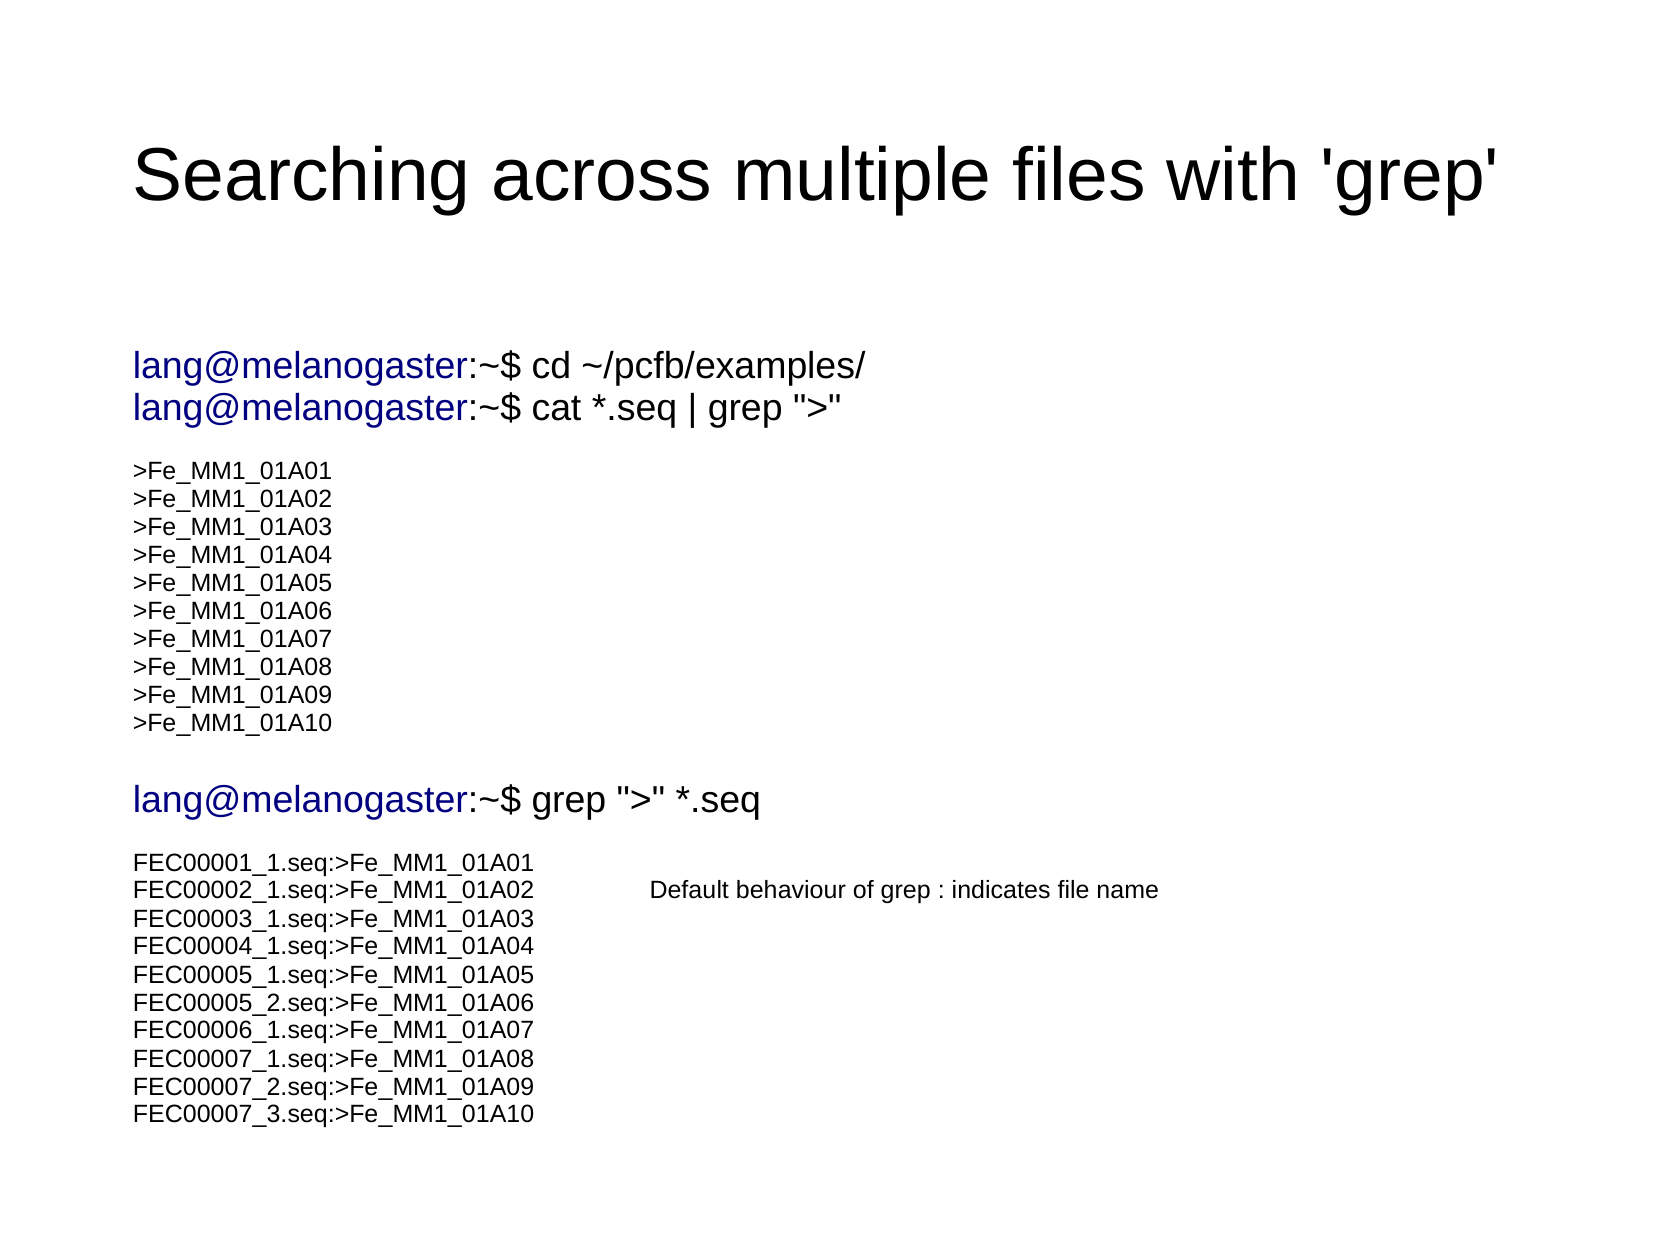

Searching across multiple files with 'grep'
lang@melanogaster:~$ cd ~/pcfb/examples/
lang@melanogaster:~$ cat *.seq | grep ">"
>Fe_MM1_01A01
>Fe_MM1_01A02
>Fe_MM1_01A03
>Fe_MM1_01A04
>Fe_MM1_01A05
>Fe_MM1_01A06
>Fe_MM1_01A07
>Fe_MM1_01A08
>Fe_MM1_01A09
>Fe_MM1_01A10
lang@melanogaster:~$ grep ">" *.seq
FEC00001_1.seq:>Fe_MM1_01A01
FEC00002_1.seq:>Fe_MM1_01A02		Default behaviour of grep : indicates file name
FEC00003_1.seq:>Fe_MM1_01A03
FEC00004_1.seq:>Fe_MM1_01A04
FEC00005_1.seq:>Fe_MM1_01A05
FEC00005_2.seq:>Fe_MM1_01A06
FEC00006_1.seq:>Fe_MM1_01A07
FEC00007_1.seq:>Fe_MM1_01A08
FEC00007_2.seq:>Fe_MM1_01A09
FEC00007_3.seq:>Fe_MM1_01A10